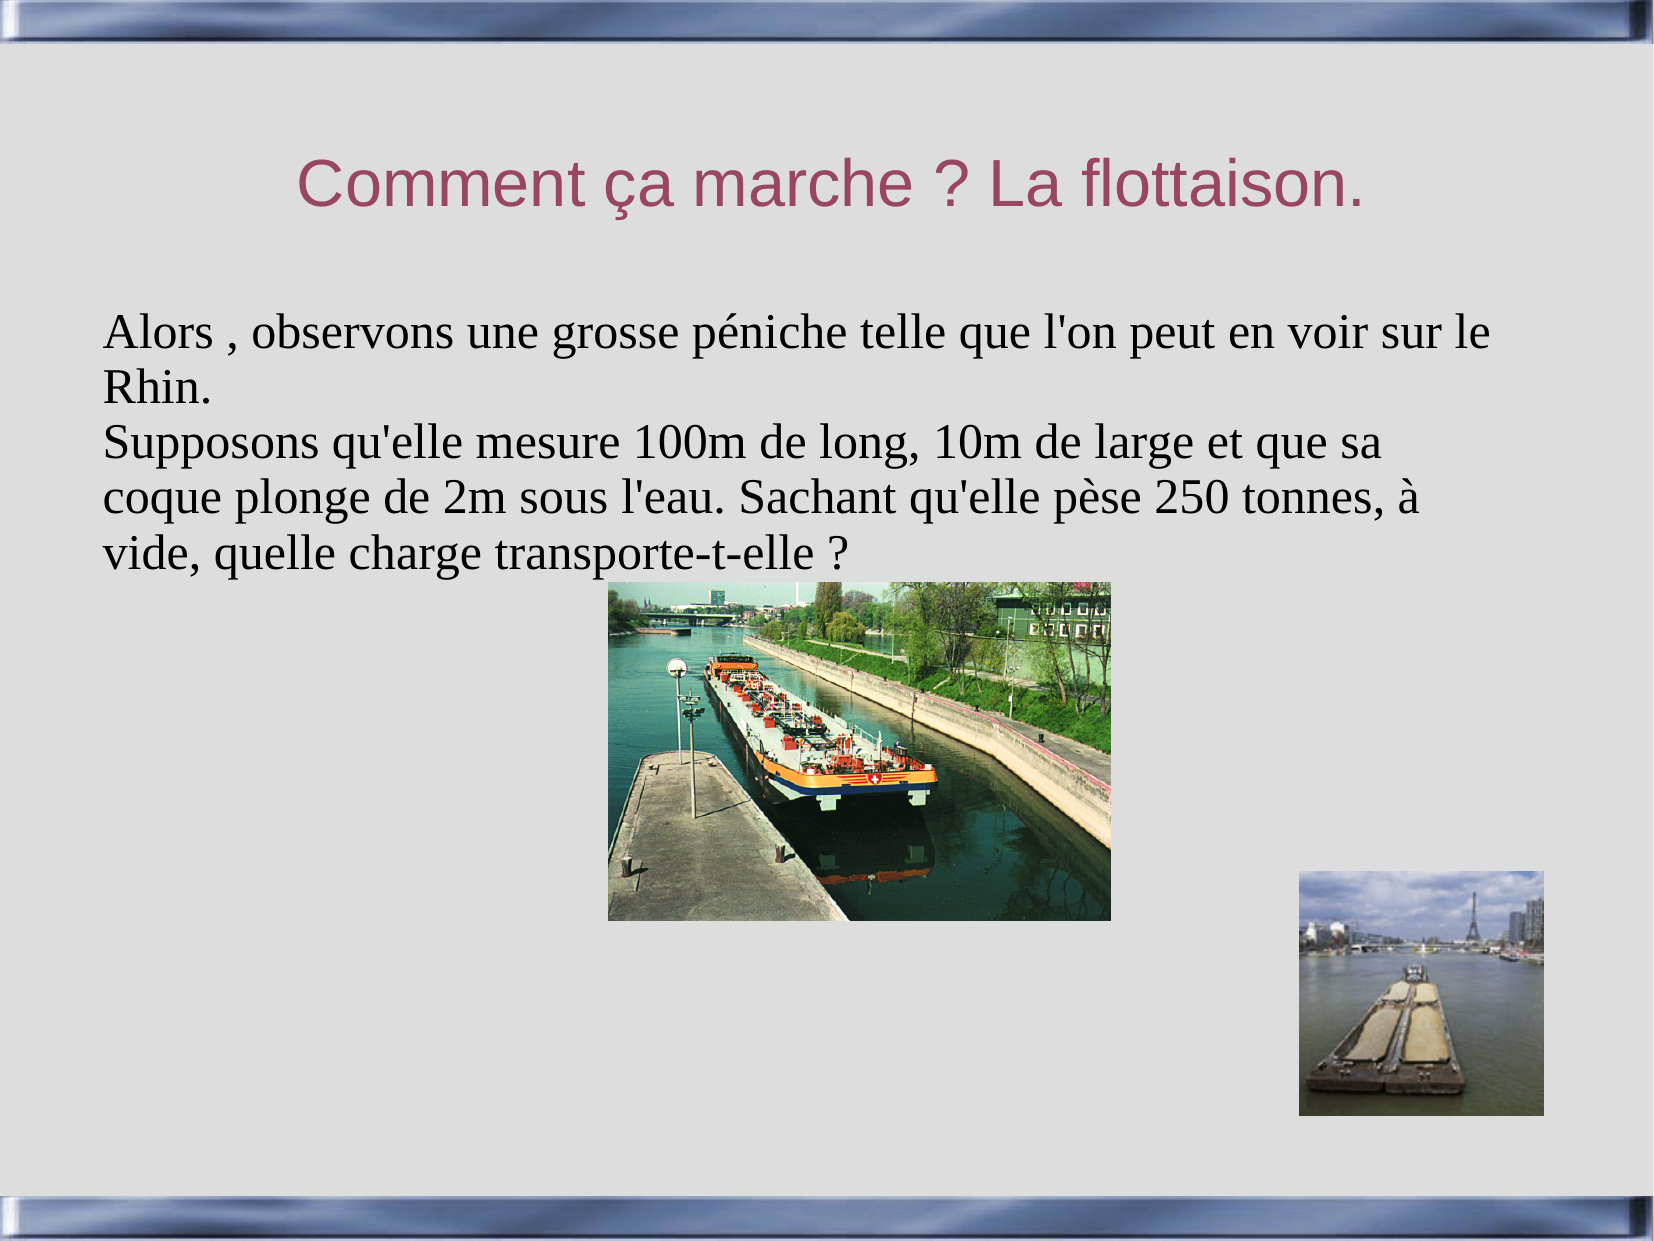

# Comment ça marche ? La flottaison.
Alors , observons une grosse péniche telle que l'on peut en voir sur le Rhin.
Supposons qu'elle mesure 100m de long, 10m de large et que sa coque plonge de 2m sous l'eau. Sachant qu'elle pèse 250 tonnes, à vide, quelle charge transporte-t-elle ?